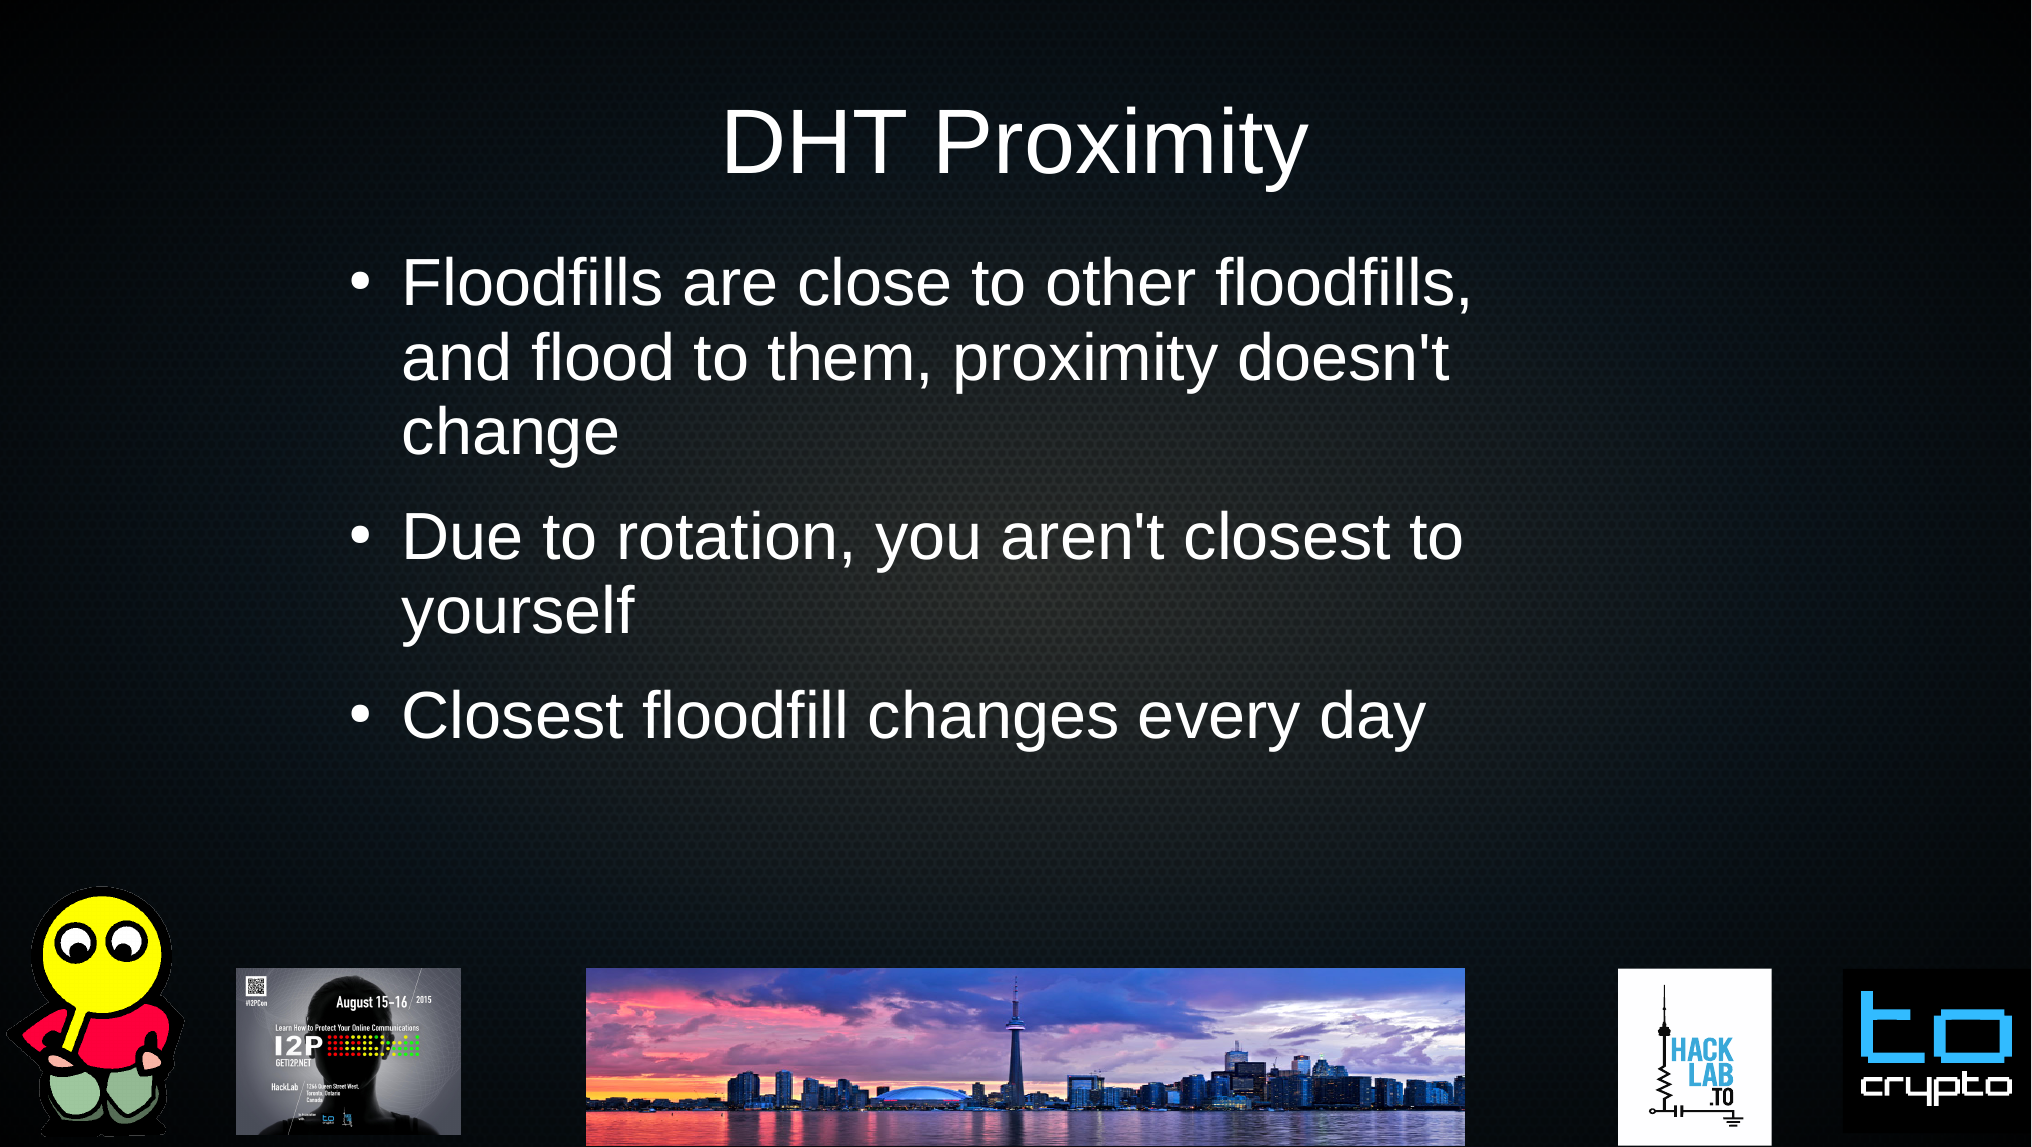

# DHT Proximity
Floodfills are close to other floodfills, and flood to them, proximity doesn't change
Due to rotation, you aren't closest to yourself
Closest floodfill changes every day
13